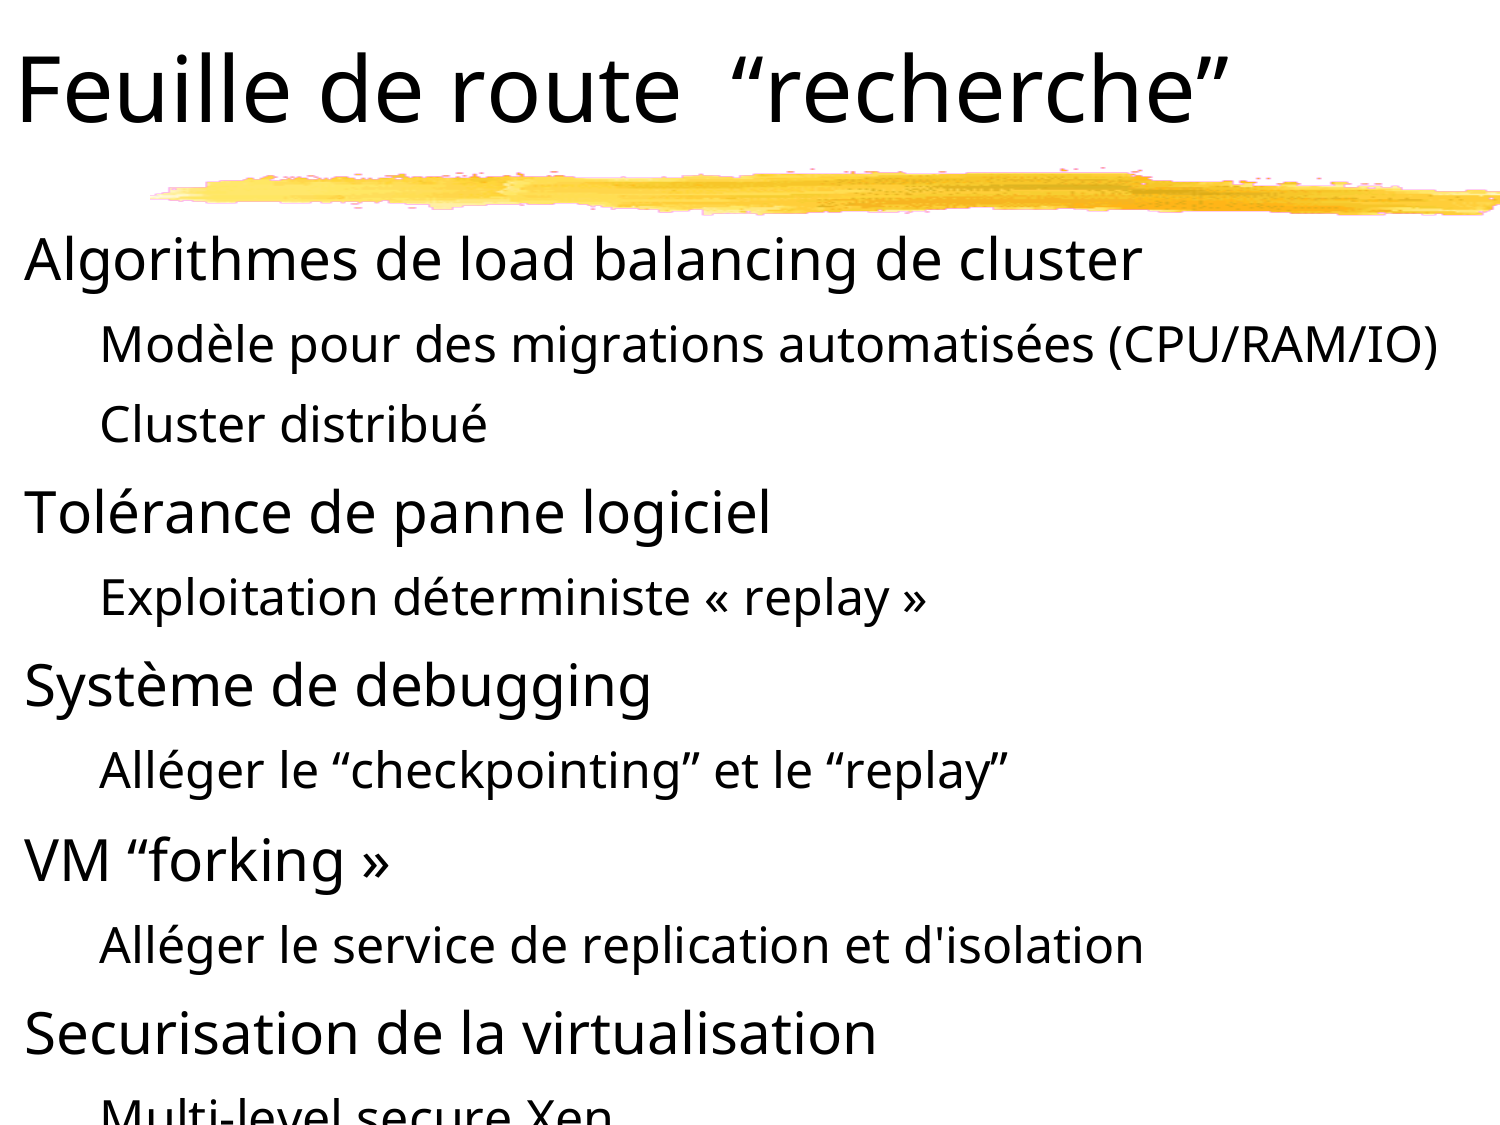

# Feuille de route “recherche”
Algorithmes de load balancing de cluster
Modèle pour des migrations automatisées (CPU/RAM/IO)
Cluster distribué
Tolérance de panne logiciel
Exploitation déterministe « replay »
Système de debugging
Alléger le “checkpointing” et le “replay”
VM “forking »
Alléger le service de replication et d'isolation
Securisation de la virtualisation
Multi-level secure Xen